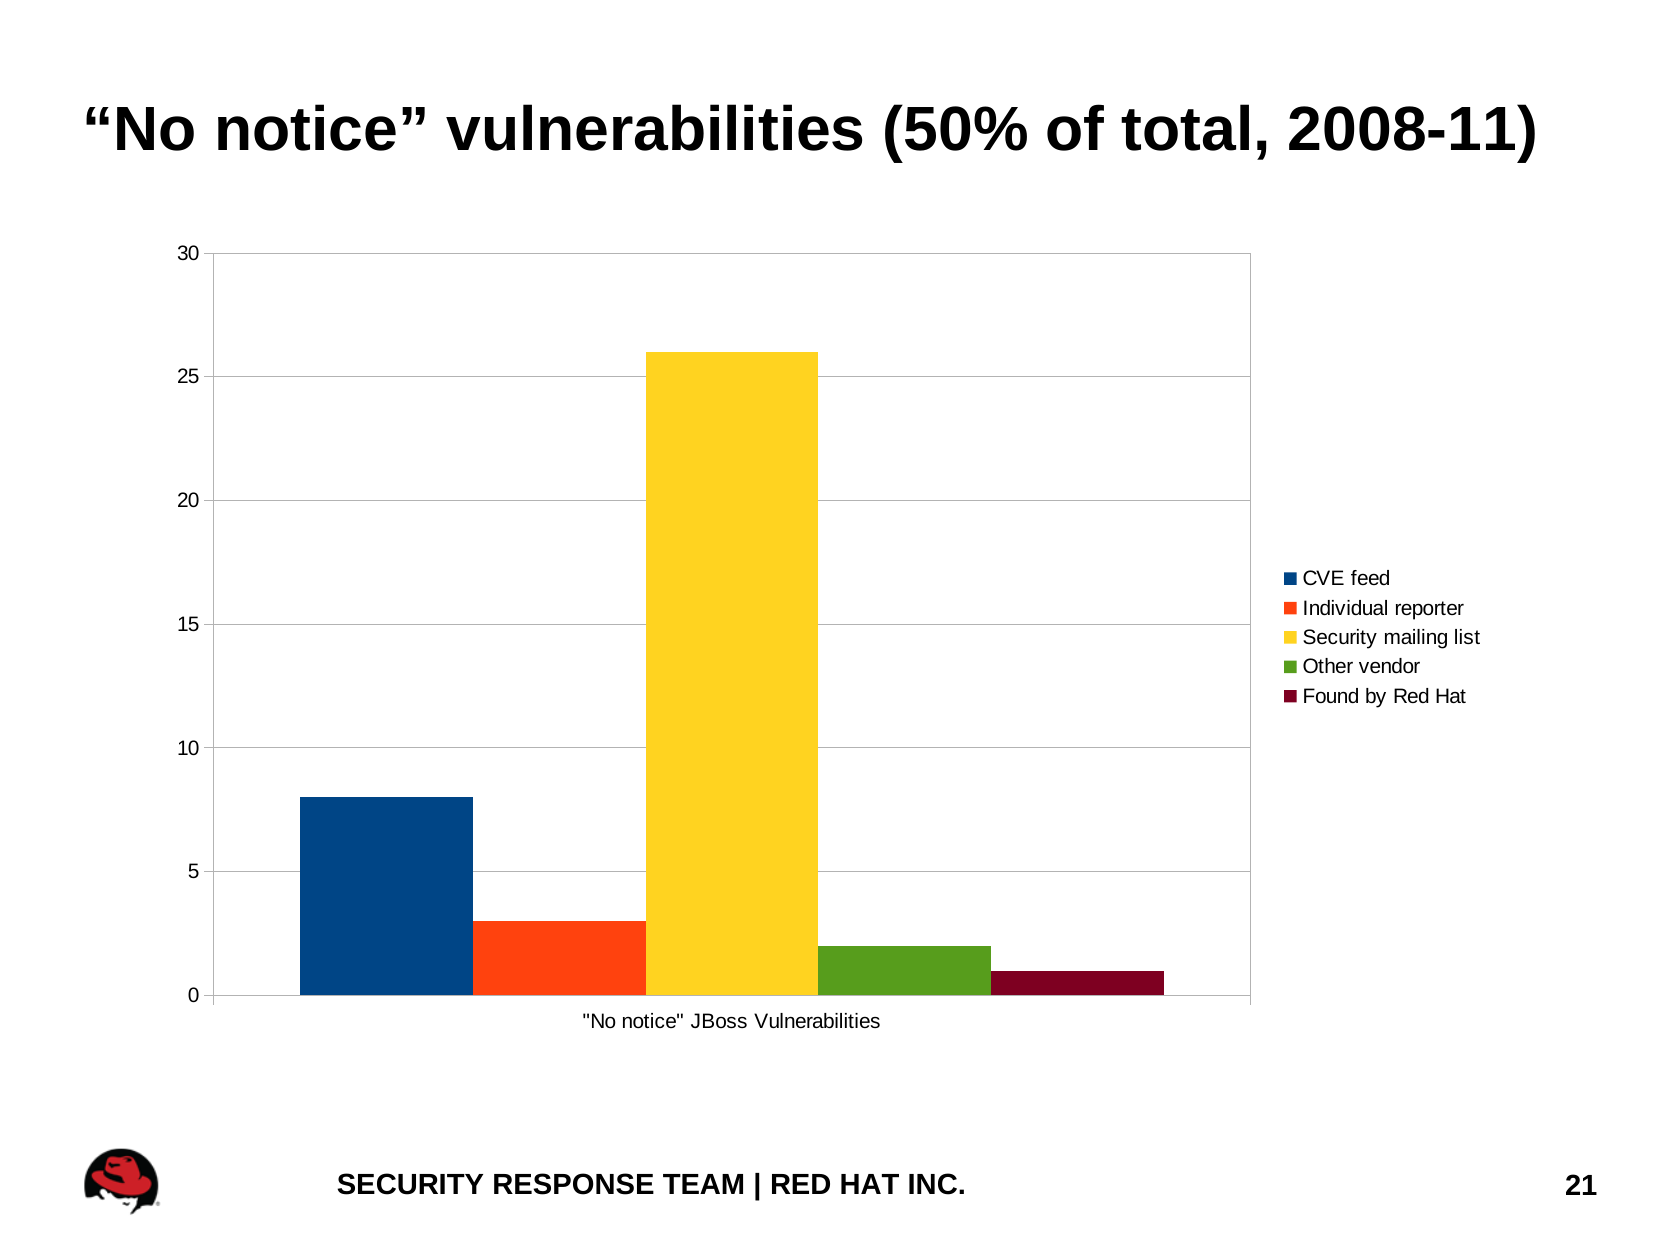

# “No notice” vulnerabilities (50% of total, 2008-11)
### Chart
| Category | CVE feed | Individual reporter | Security mailing list | Other vendor | Found by Red Hat |
|---|---|---|---|---|---|
| "No notice" JBoss Vulnerabilities | 8.0 | 3.0 | 26.0 | 2.0 | 1.0 |